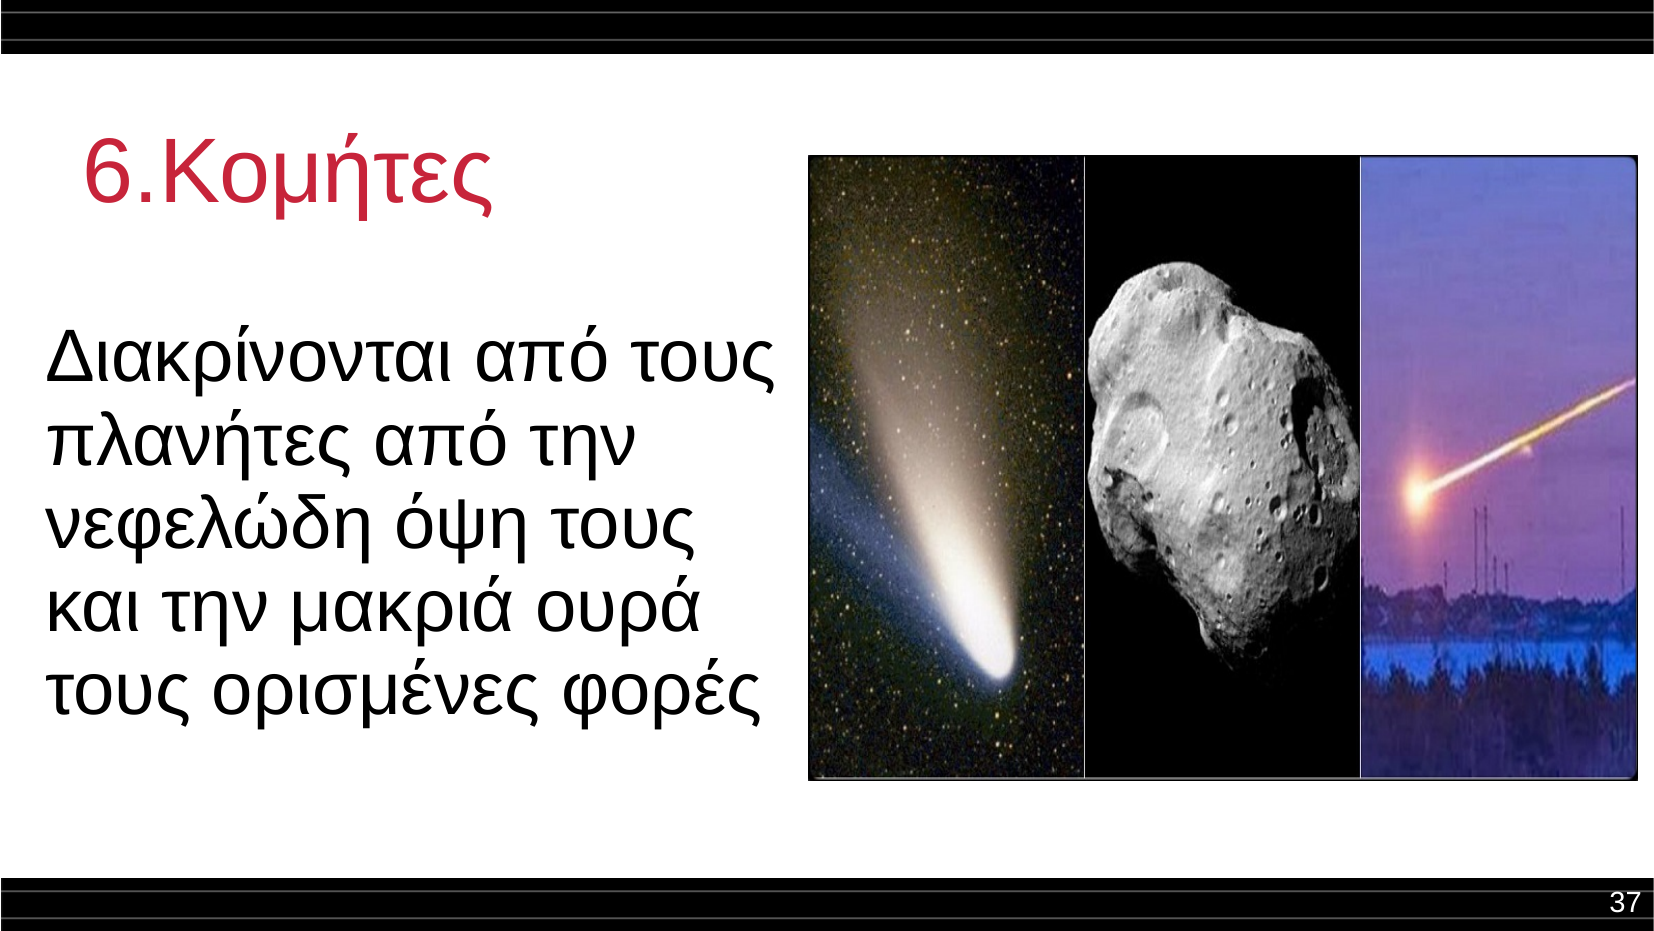

# 6.Κομήτες
Διακρίνονται από τους πλανήτες από την νεφελώδη όψη τους και την μακριά ουρά τους ορισμένες φορές